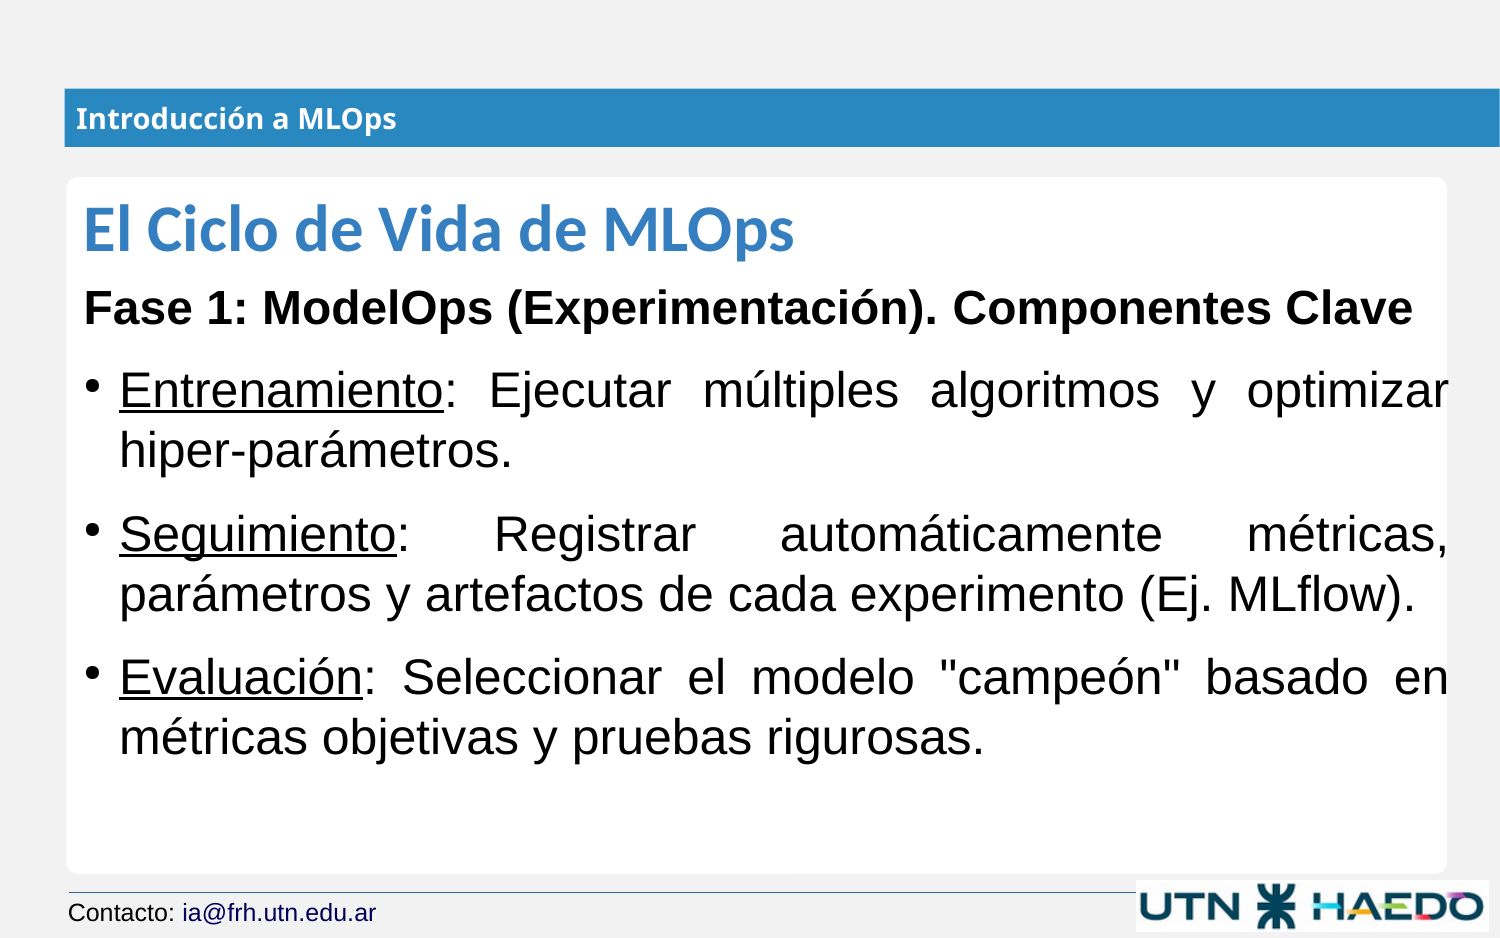

Introducción a MLOps
El Ciclo de Vida de MLOps
Fase 1: ModelOps (Experimentación). Componentes Clave
Entrenamiento: Ejecutar múltiples algoritmos y optimizar hiper-parámetros.
Seguimiento: Registrar automáticamente métricas, parámetros y artefactos de cada experimento (Ej. MLflow).
Evaluación: Seleccionar el modelo "campeón" basado en métricas objetivas y pruebas rigurosas.